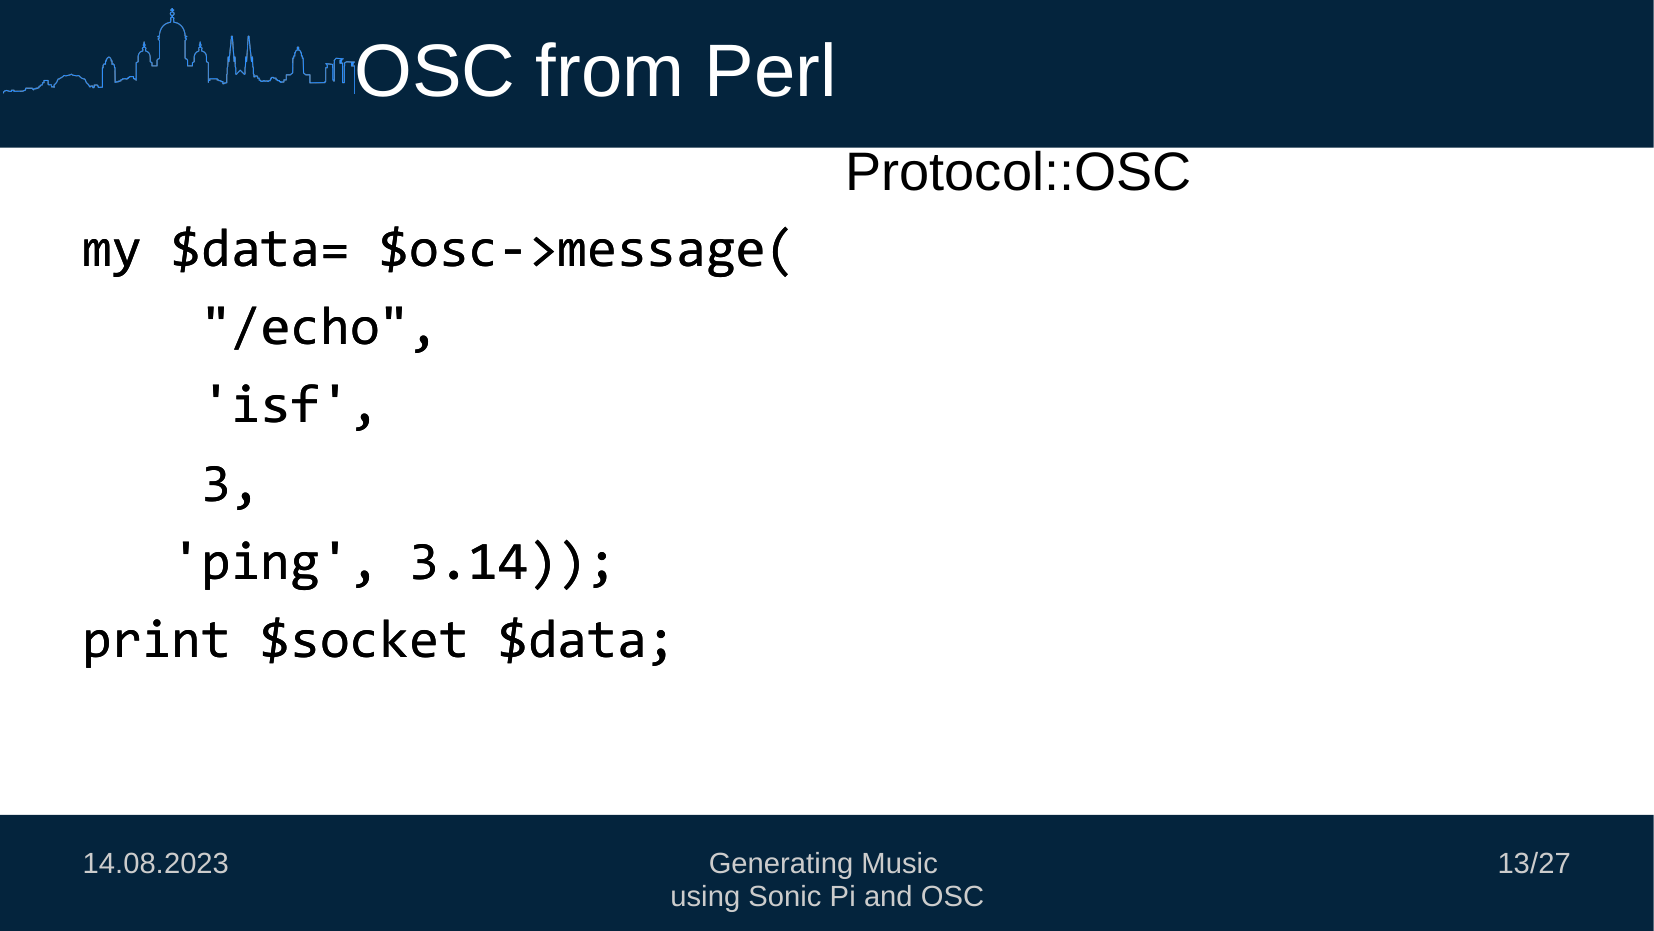

# OSC from Perl
my $data= $osc->message(
 "/echo",
 'isf',
 3,
 'ping', 3.14));
print $socket $data;
my $data= $osc->message(
 "/echo",
 'isf',
 3,
 'ping', 3.14));
print $socket $data;
Protocol::OSC
08. März 2019
13